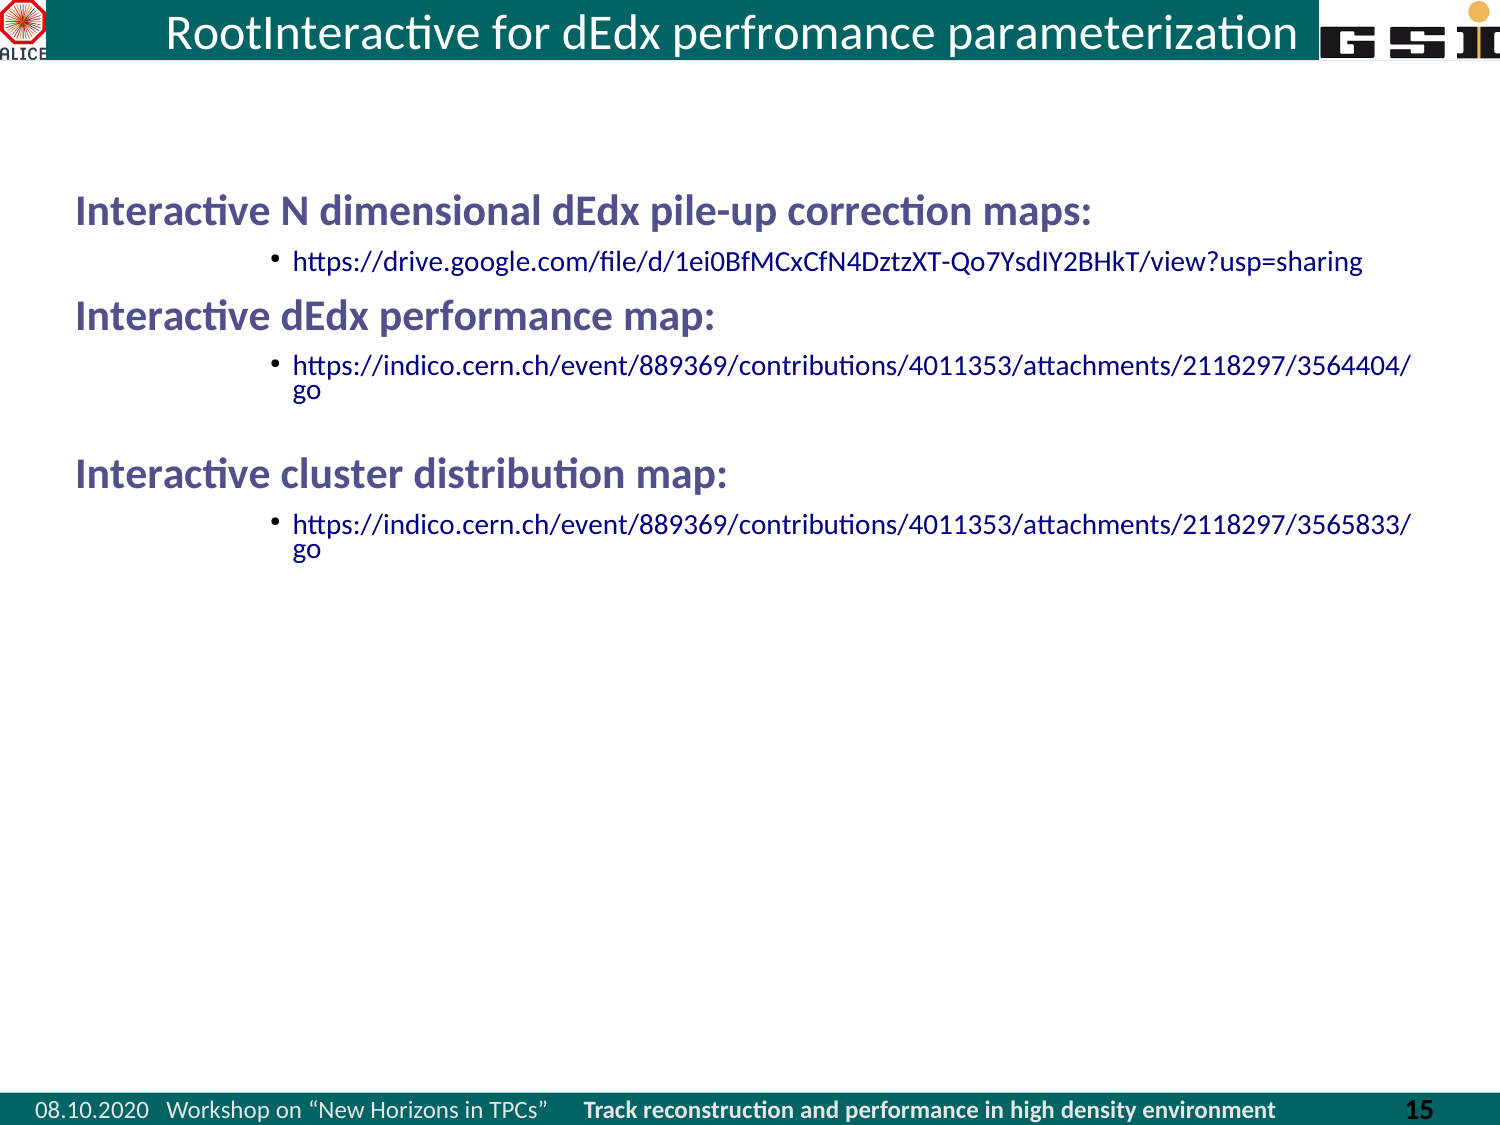

# RootInteractive for dEdx perfromance parameterization
Interactive N dimensional dEdx pile-up correction maps:
https://drive.google.com/file/d/1ei0BfMCxCfN4DztzXT-Qo7YsdIY2BHkT/view?usp=sharing
Interactive dEdx performance map:
https://indico.cern.ch/event/889369/contributions/4011353/attachments/2118297/3564404/go
Interactive cluster distribution map:
https://indico.cern.ch/event/889369/contributions/4011353/attachments/2118297/3565833/go